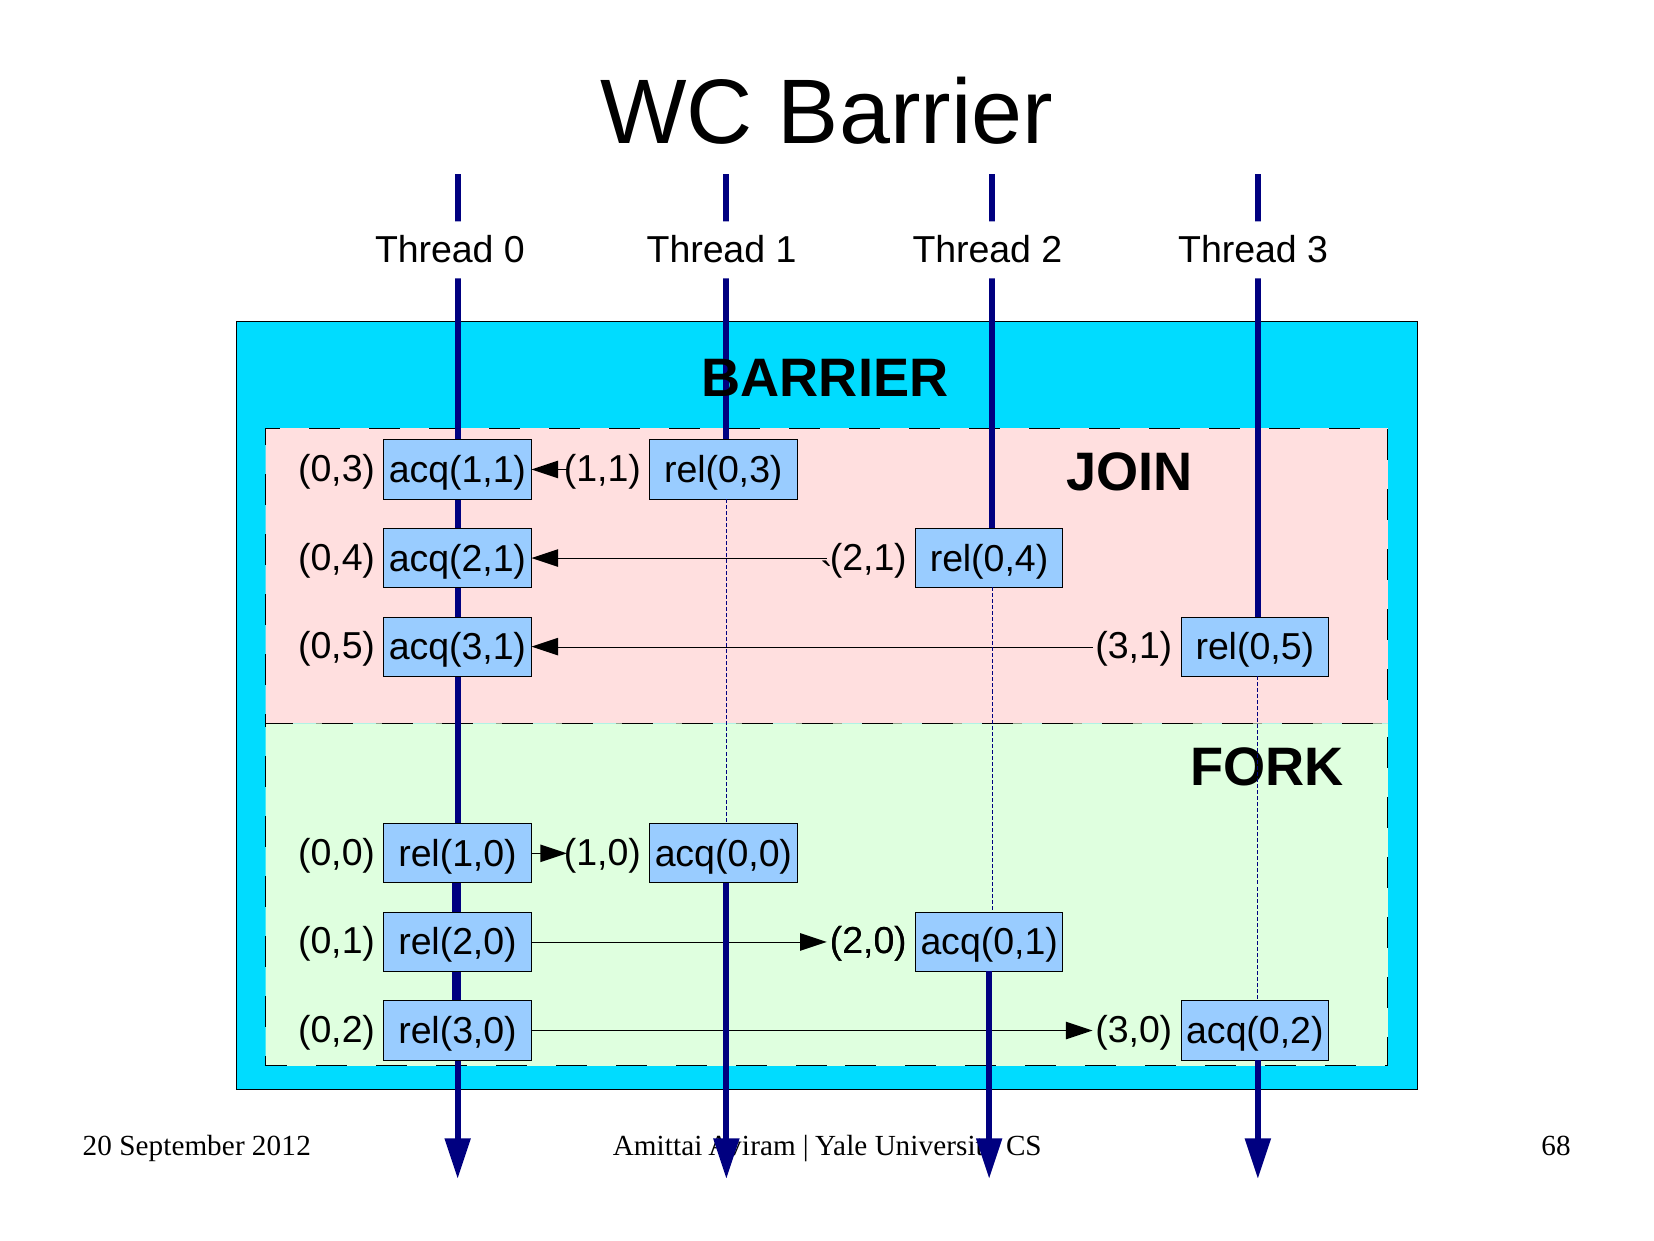

# WC Barrier
Thread 0
Thread 1
Thread 2
Thread 3
BARRIER
`
JOIN
(0,3)
acq(1,1)
(1,1)
rel(0,3)
(0,4)
acq(2,1)
(2,1)
rel(0,4)
(0,5)
acq(3,1)
(3,1)
rel(0,5)
FORK
(0,0)
rel(1,0)
(1,0)
acq(0,0)
(0,1)
rel(2,0)
(2,0)
(2,0)
acq(0,1)
(0,2)
rel(3,0)
(3,0)
acq(0,2)
68